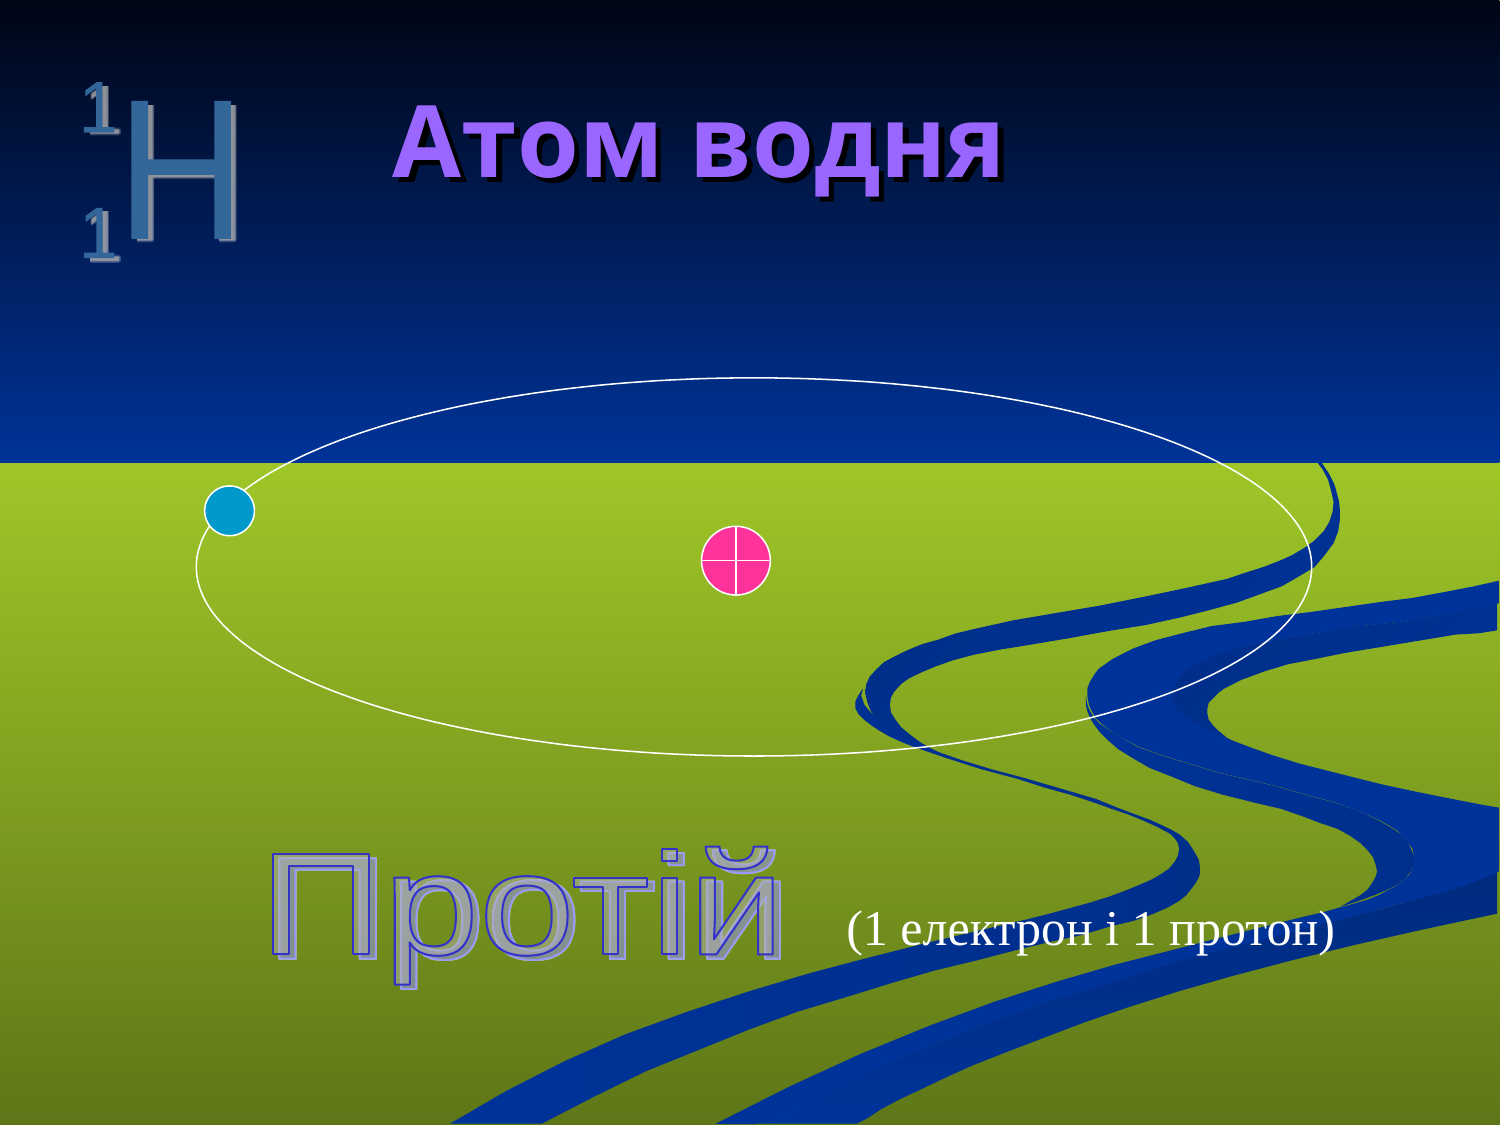

# Атом водня
1
H
1
Протій
 (1 електрон і 1 протон)